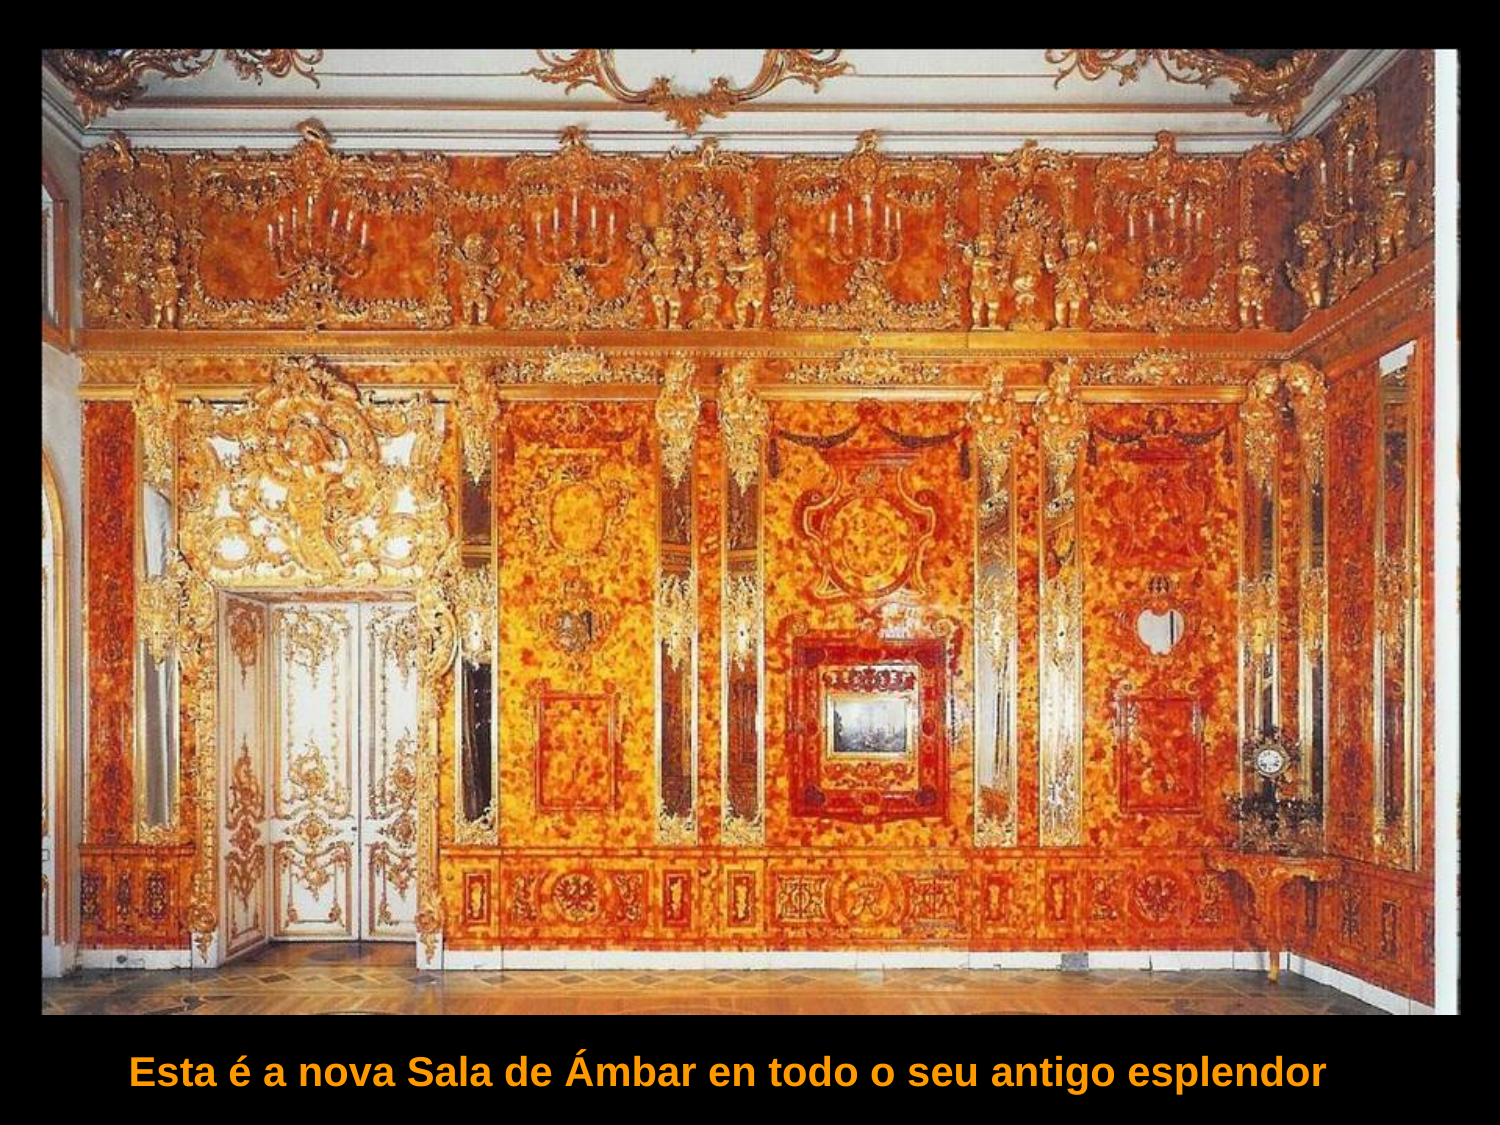

Esta é a nova Sala de Ámbar en todo o seu antigo esplendor